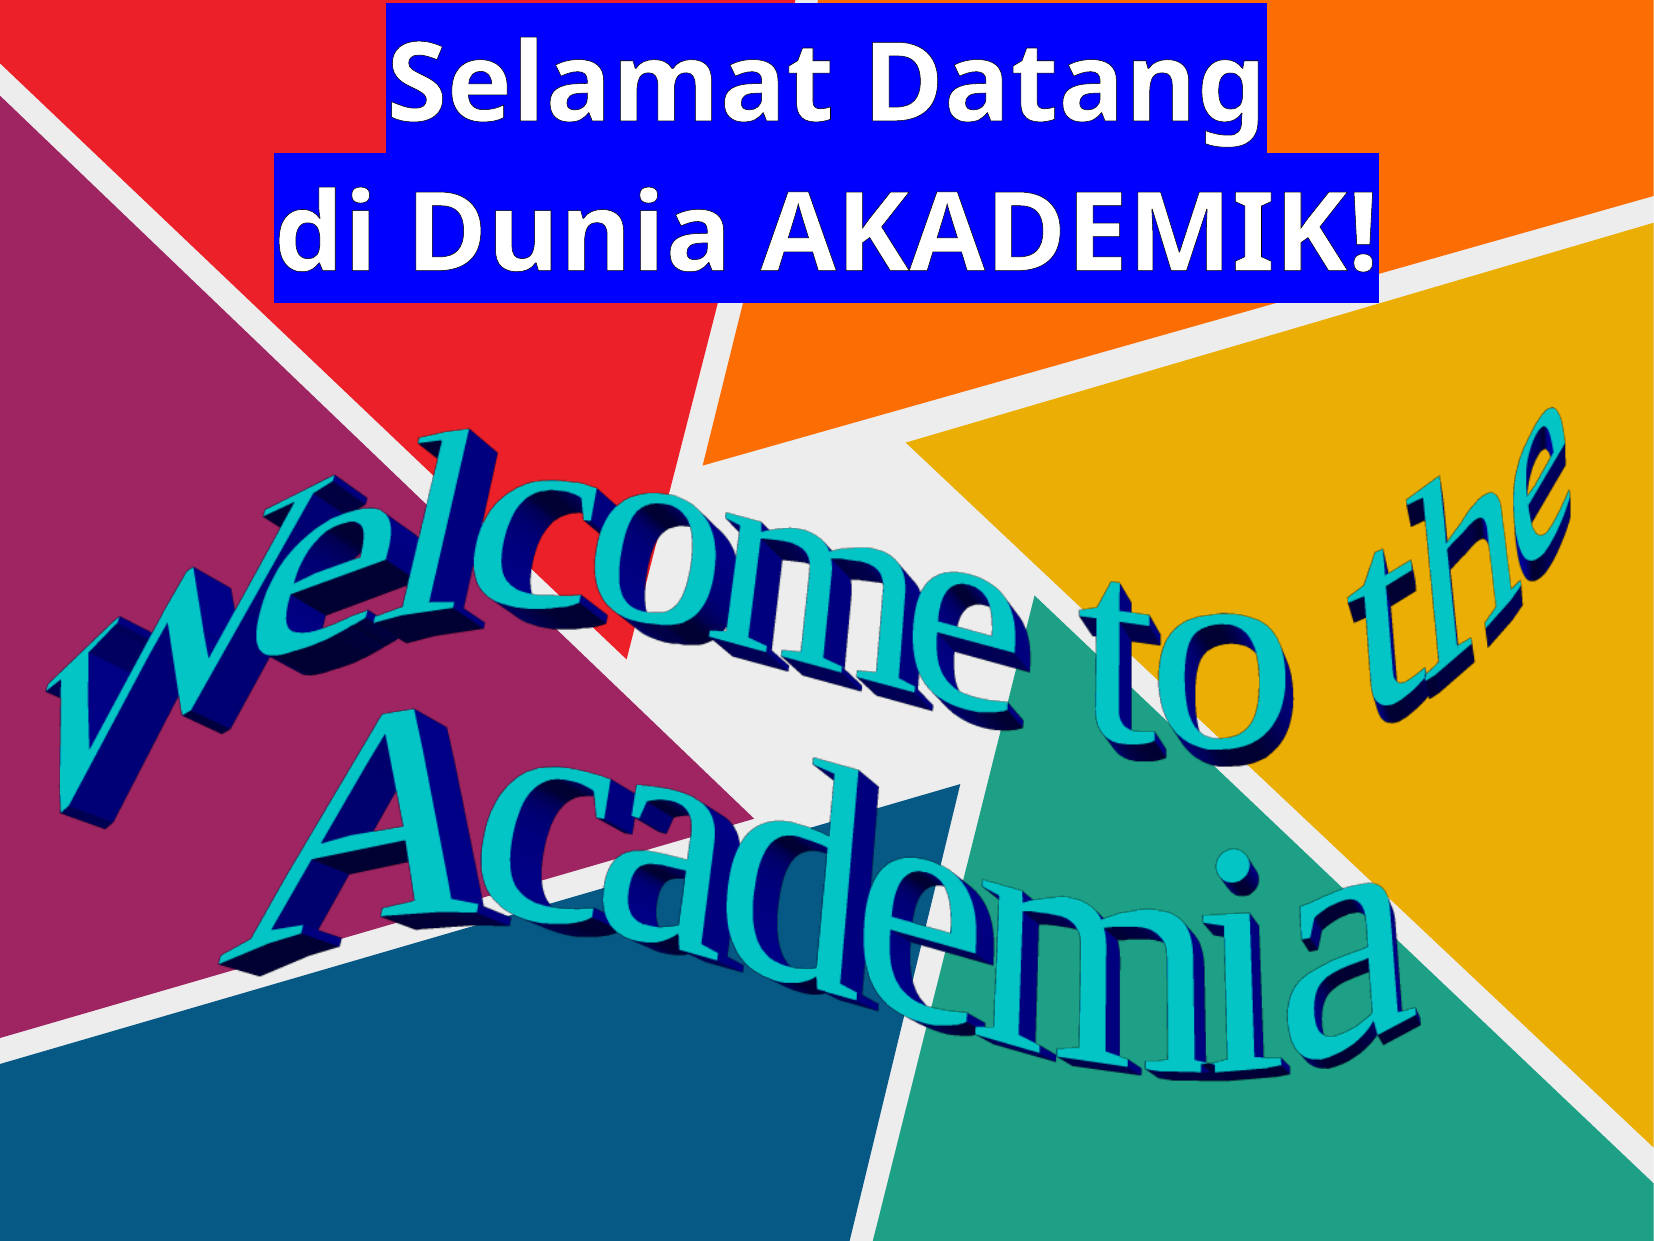

# Selamat Datang di Dunia AKADEMIK!
Welcome to the
Academia